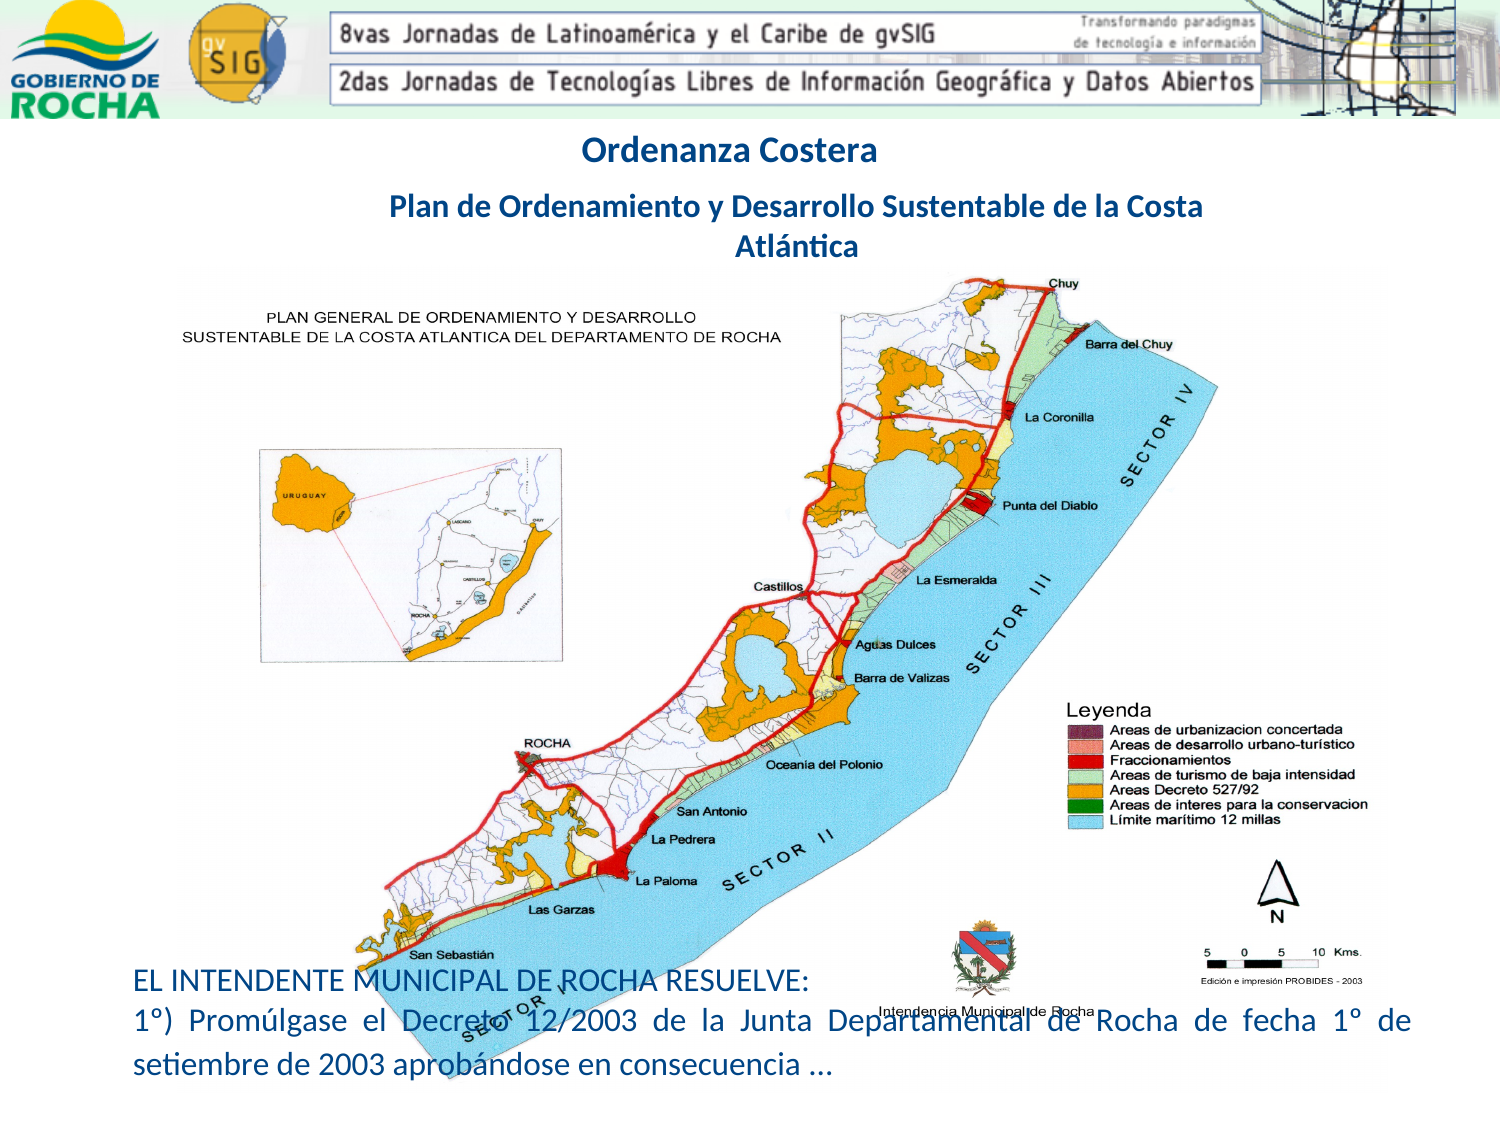

Ordenanza Costera
Plan de Ordenamiento y Desarrollo Sustentable de la Costa Atlántica
EL INTENDENTE MUNICIPAL DE ROCHA RESUELVE:
1º) Promúlgase el Decreto 12/2003 de la Junta Departamental de Rocha de fecha 1º de setiembre de 2003 aprobándose en consecuencia ...